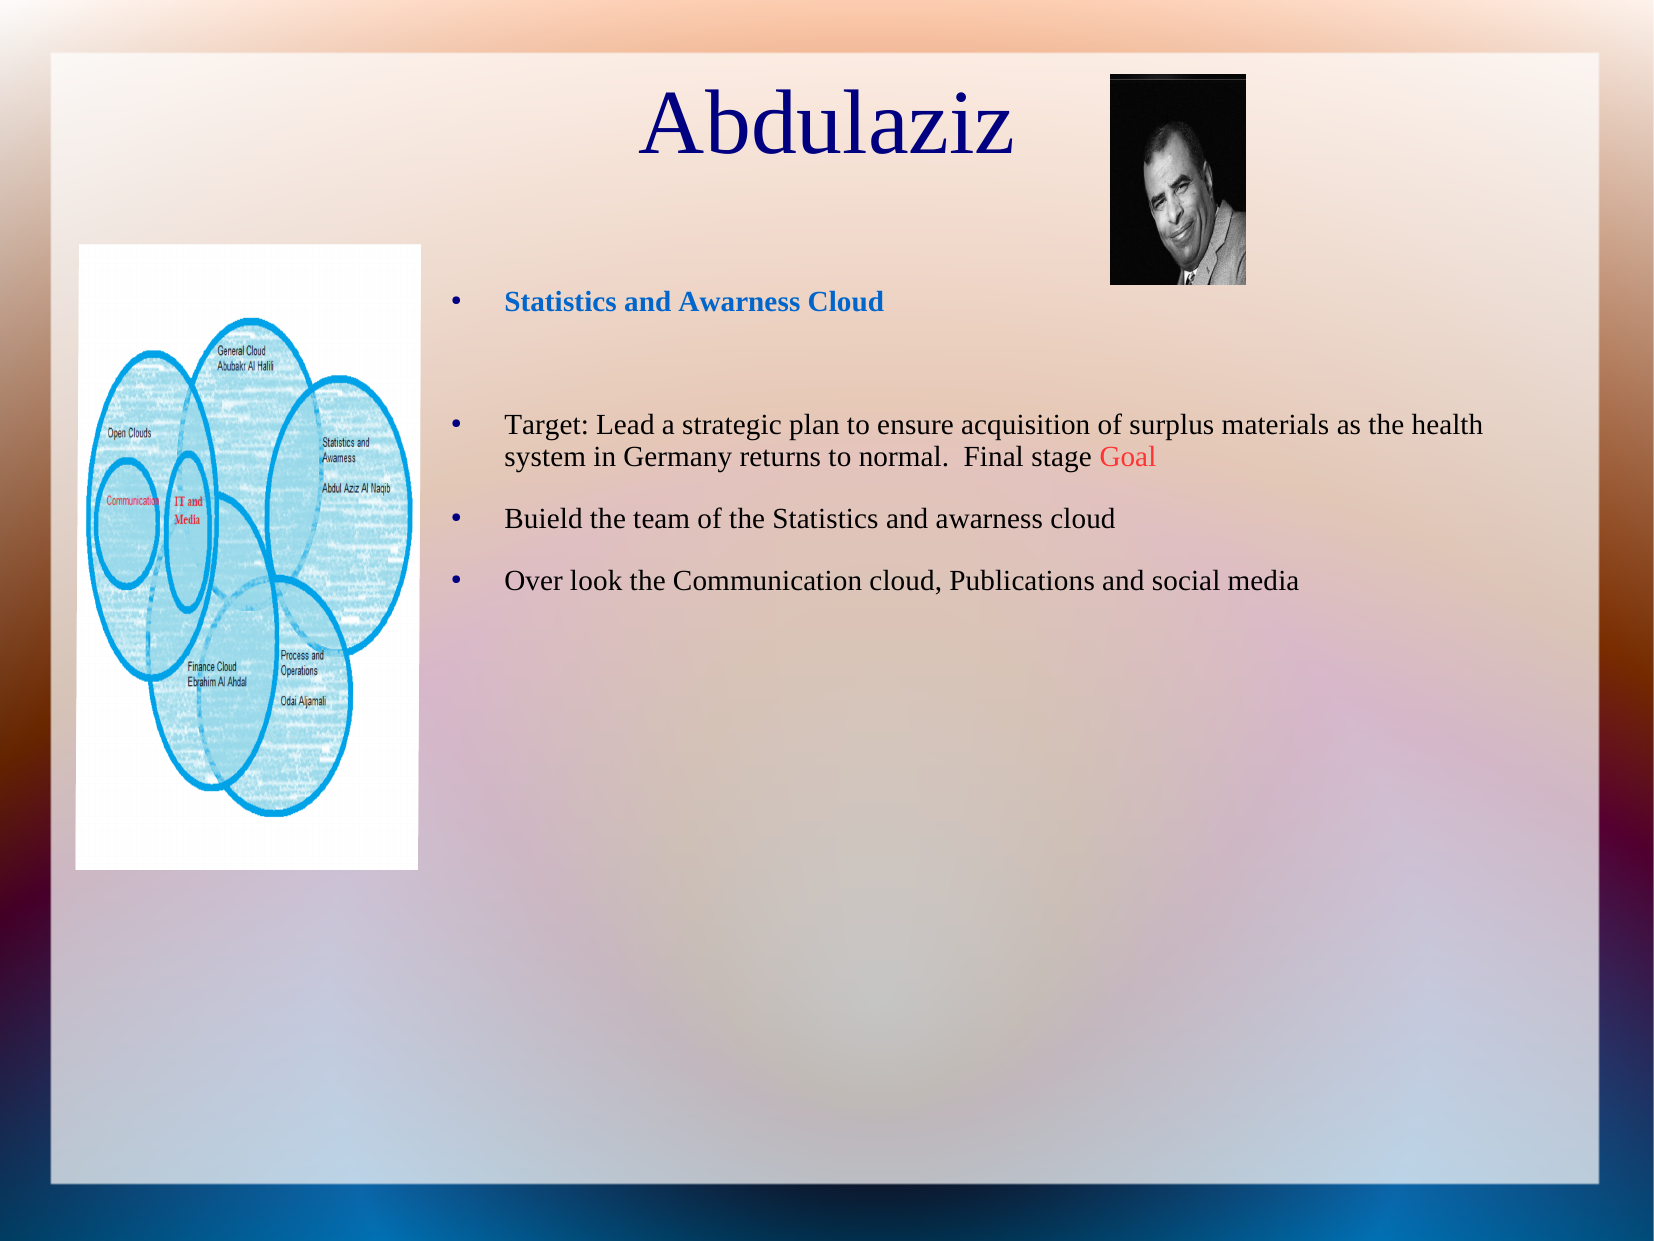

# Abdulaziz
Statistics and Awarness Cloud
Target: Lead a strategic plan to ensure acquisition of surplus materials as the health system in Germany returns to normal. Final stage Goal
Buield the team of the Statistics and awarness cloud
Over look the Communication cloud, Publications and social media